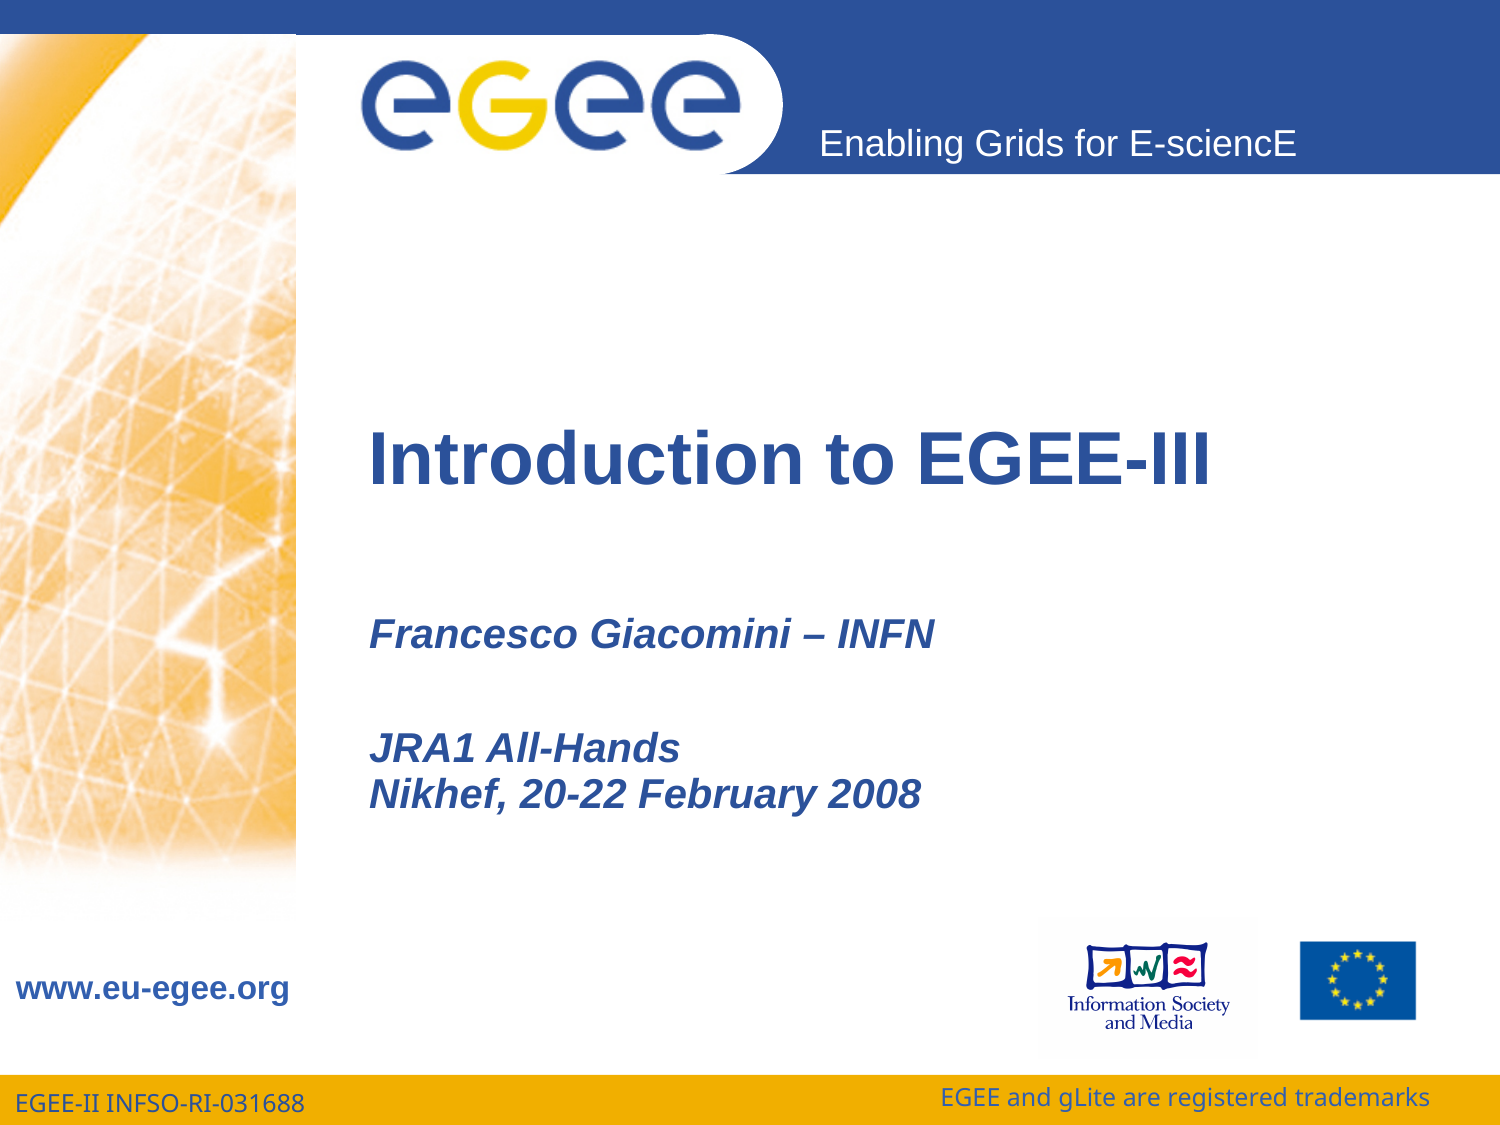

# Introduction to EGEE-III
Francesco Giacomini – INFN
JRA1 All-Hands
Nikhef, 20-22 February 2008